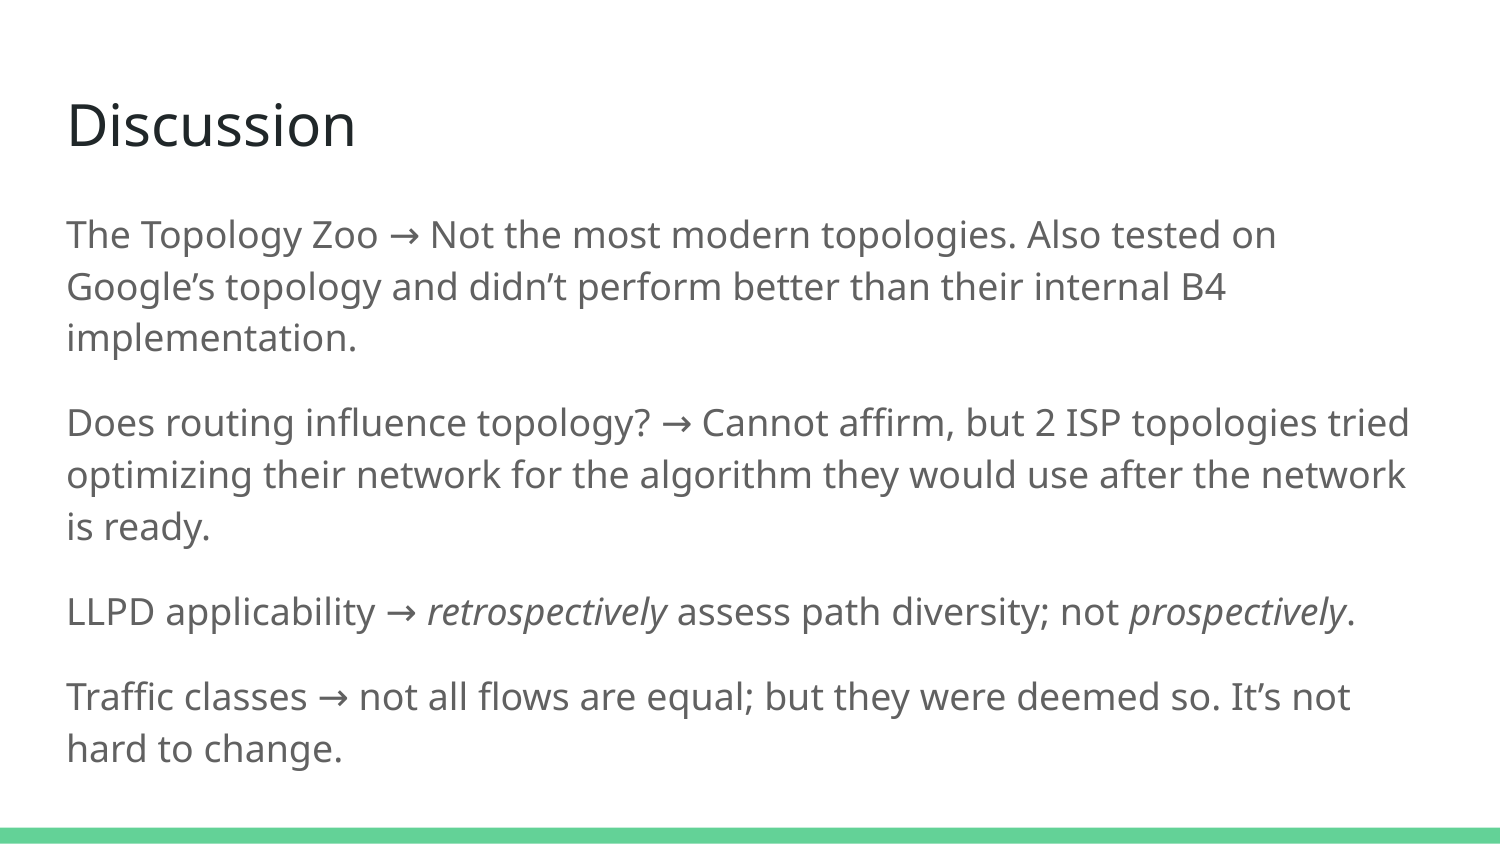

# Discussion
The Topology Zoo → Not the most modern topologies. Also tested on Google’s topology and didn’t perform better than their internal B4 implementation.
Does routing influence topology? → Cannot affirm, but 2 ISP topologies tried optimizing their network for the algorithm they would use after the network is ready.
LLPD applicability → retrospectively assess path diversity; not prospectively.
Traffic classes → not all flows are equal; but they were deemed so. It’s not hard to change.